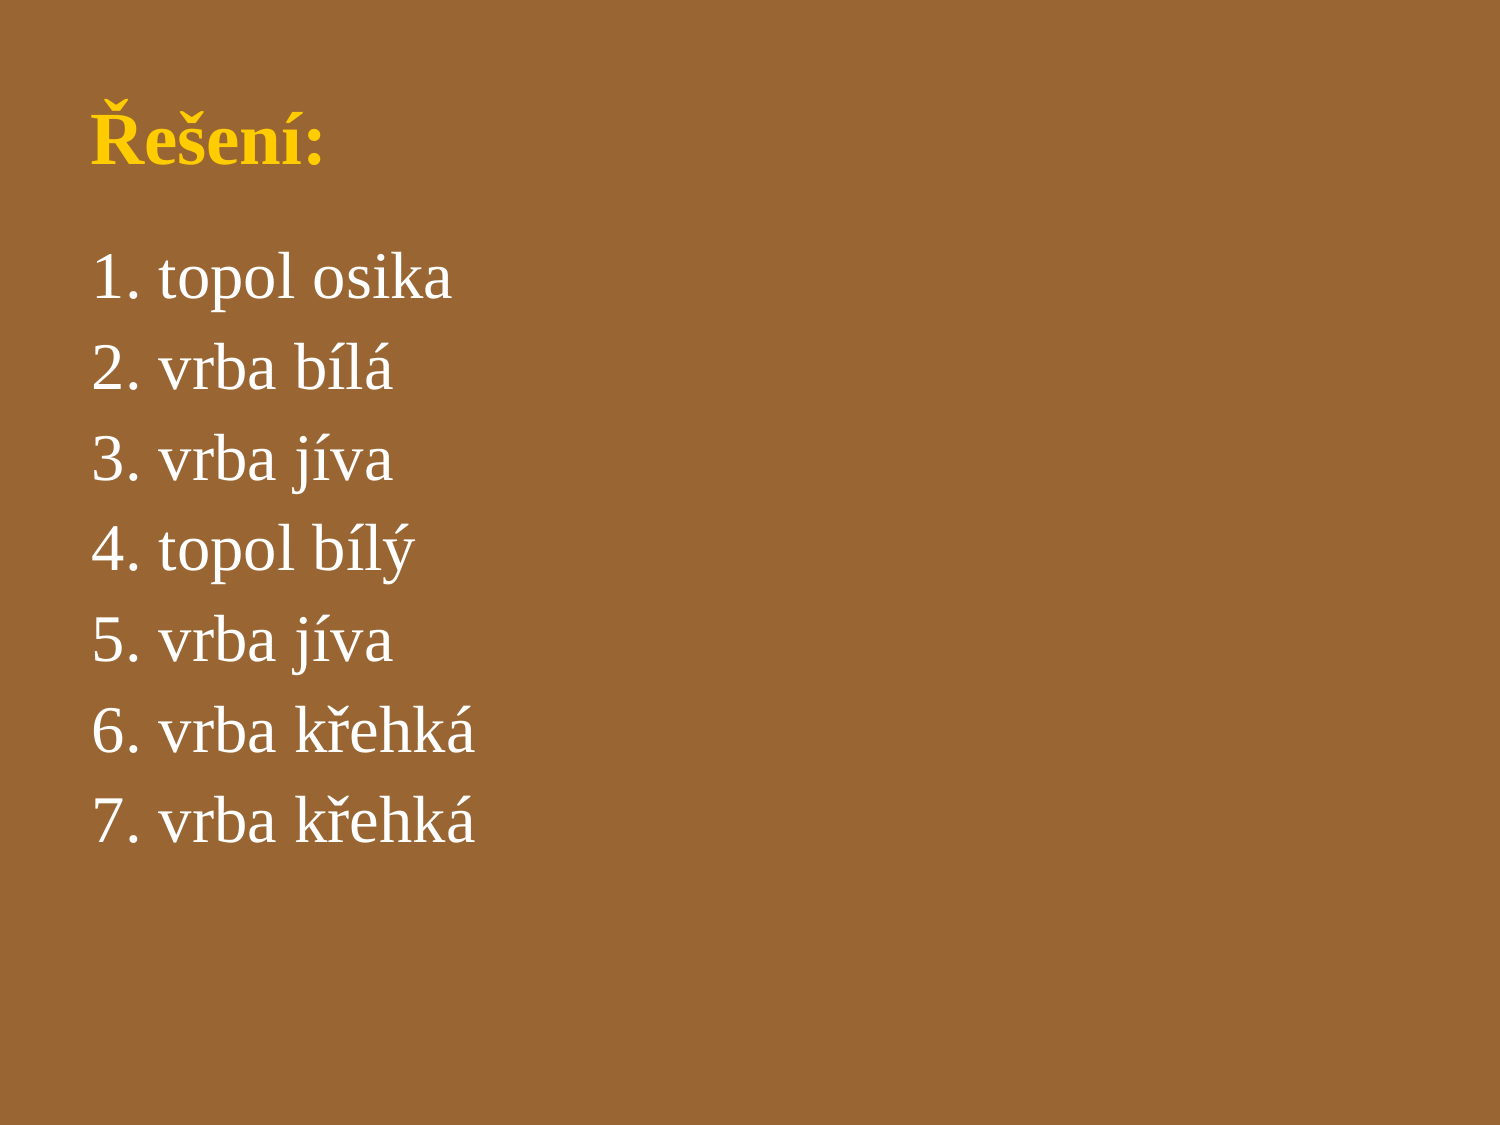

# Řešení:
1. topol osika
2. vrba bílá
3. vrba jíva
4. topol bílý
5. vrba jíva
6. vrba křehká
7. vrba křehká